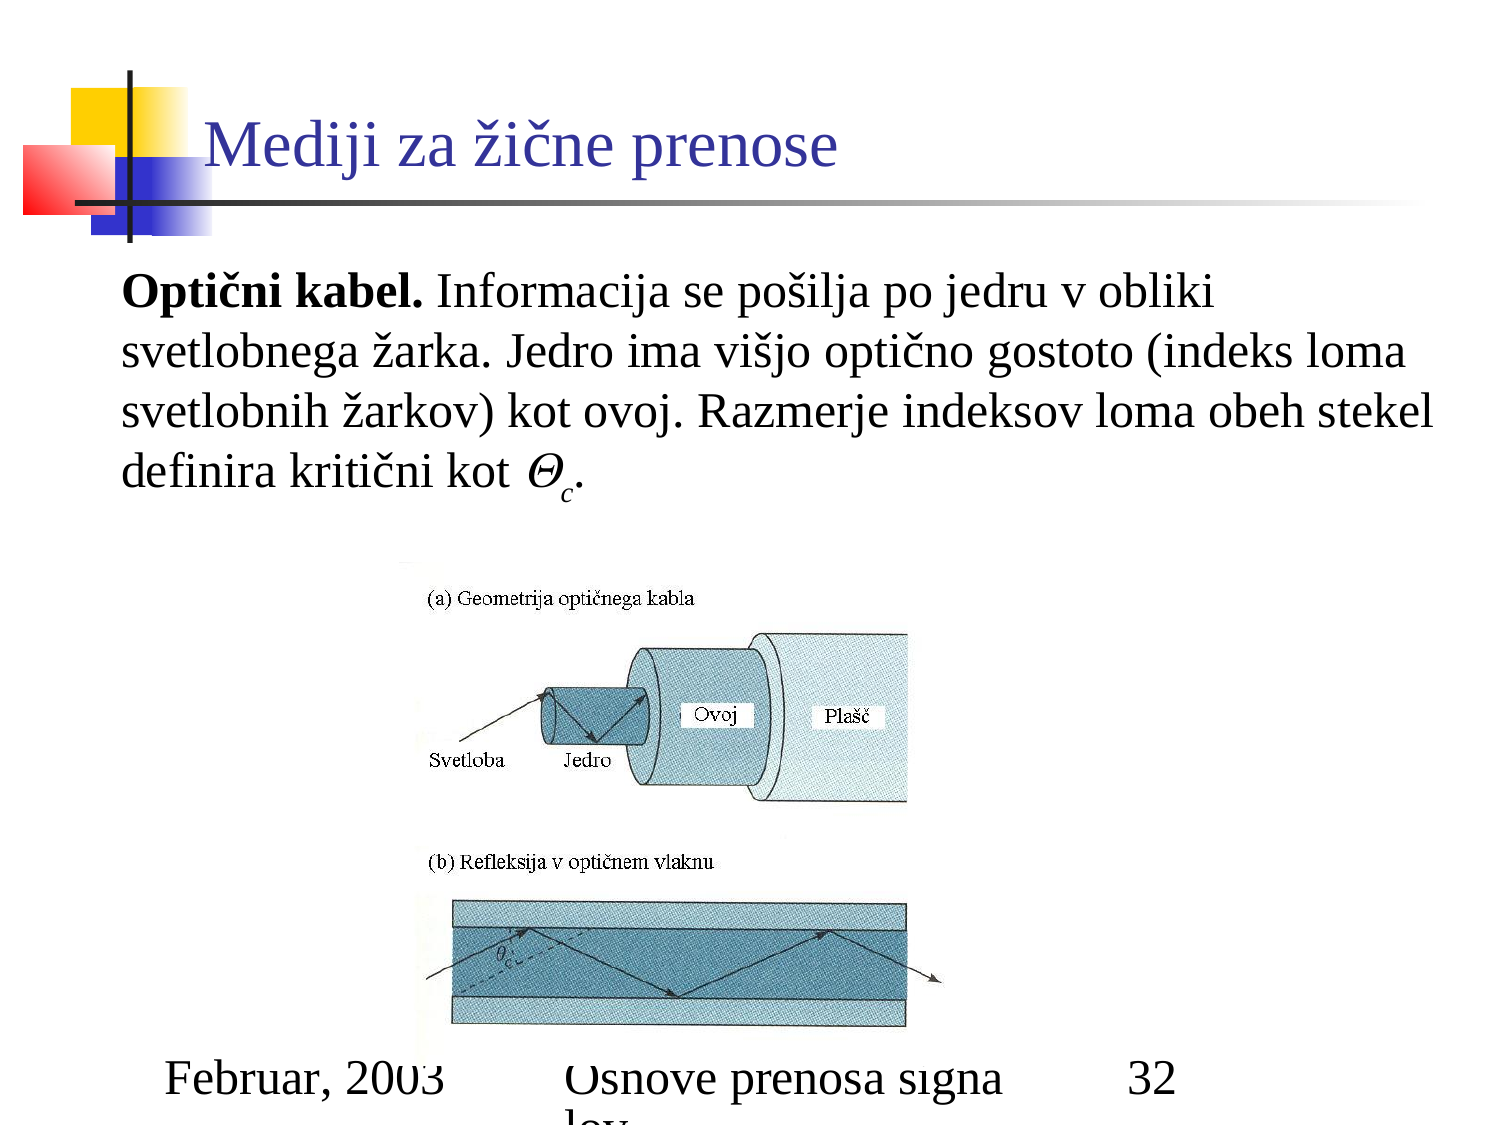

# Mediji za žične prenose
	Optični kabel. Informacija se pošilja po jedru v obliki svetlobnega žarka. Jedro ima višjo optično gostoto (indeks loma svetlobnih žarkov) kot ovoj. Razmerje indeksov loma obeh stekel definira kritični kot c.
Februar, 2003
Osnove prenosa signalov
32